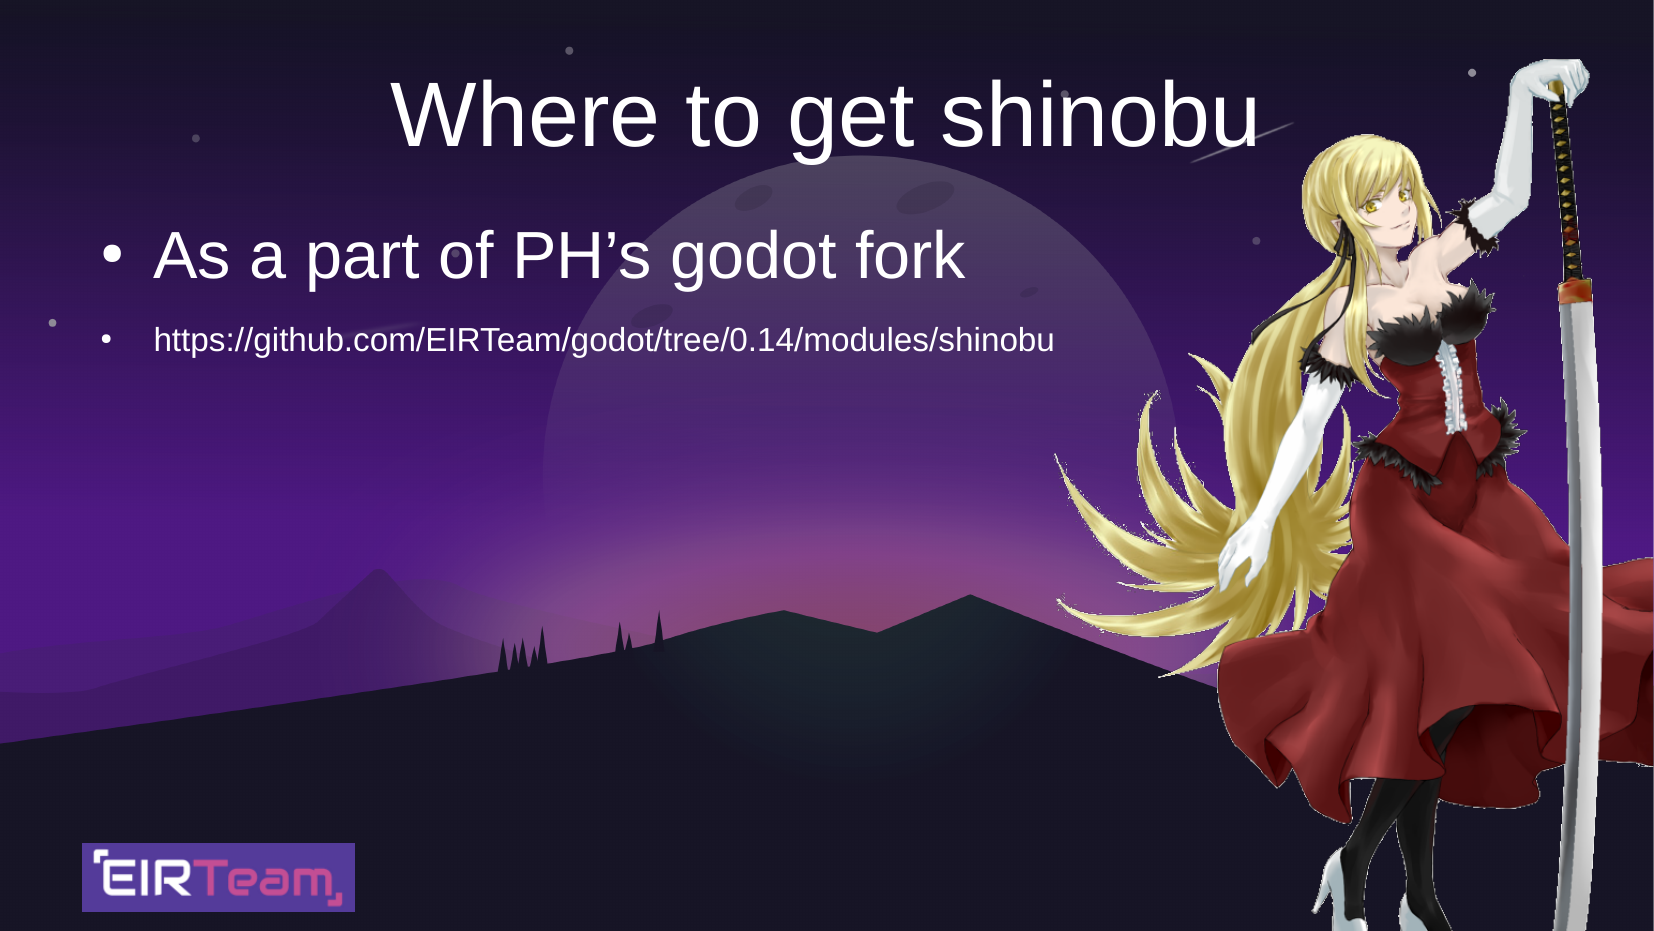

# Where to get shinobu
As a part of PH’s godot fork
https://github.com/EIRTeam/godot/tree/0.14/modules/shinobu